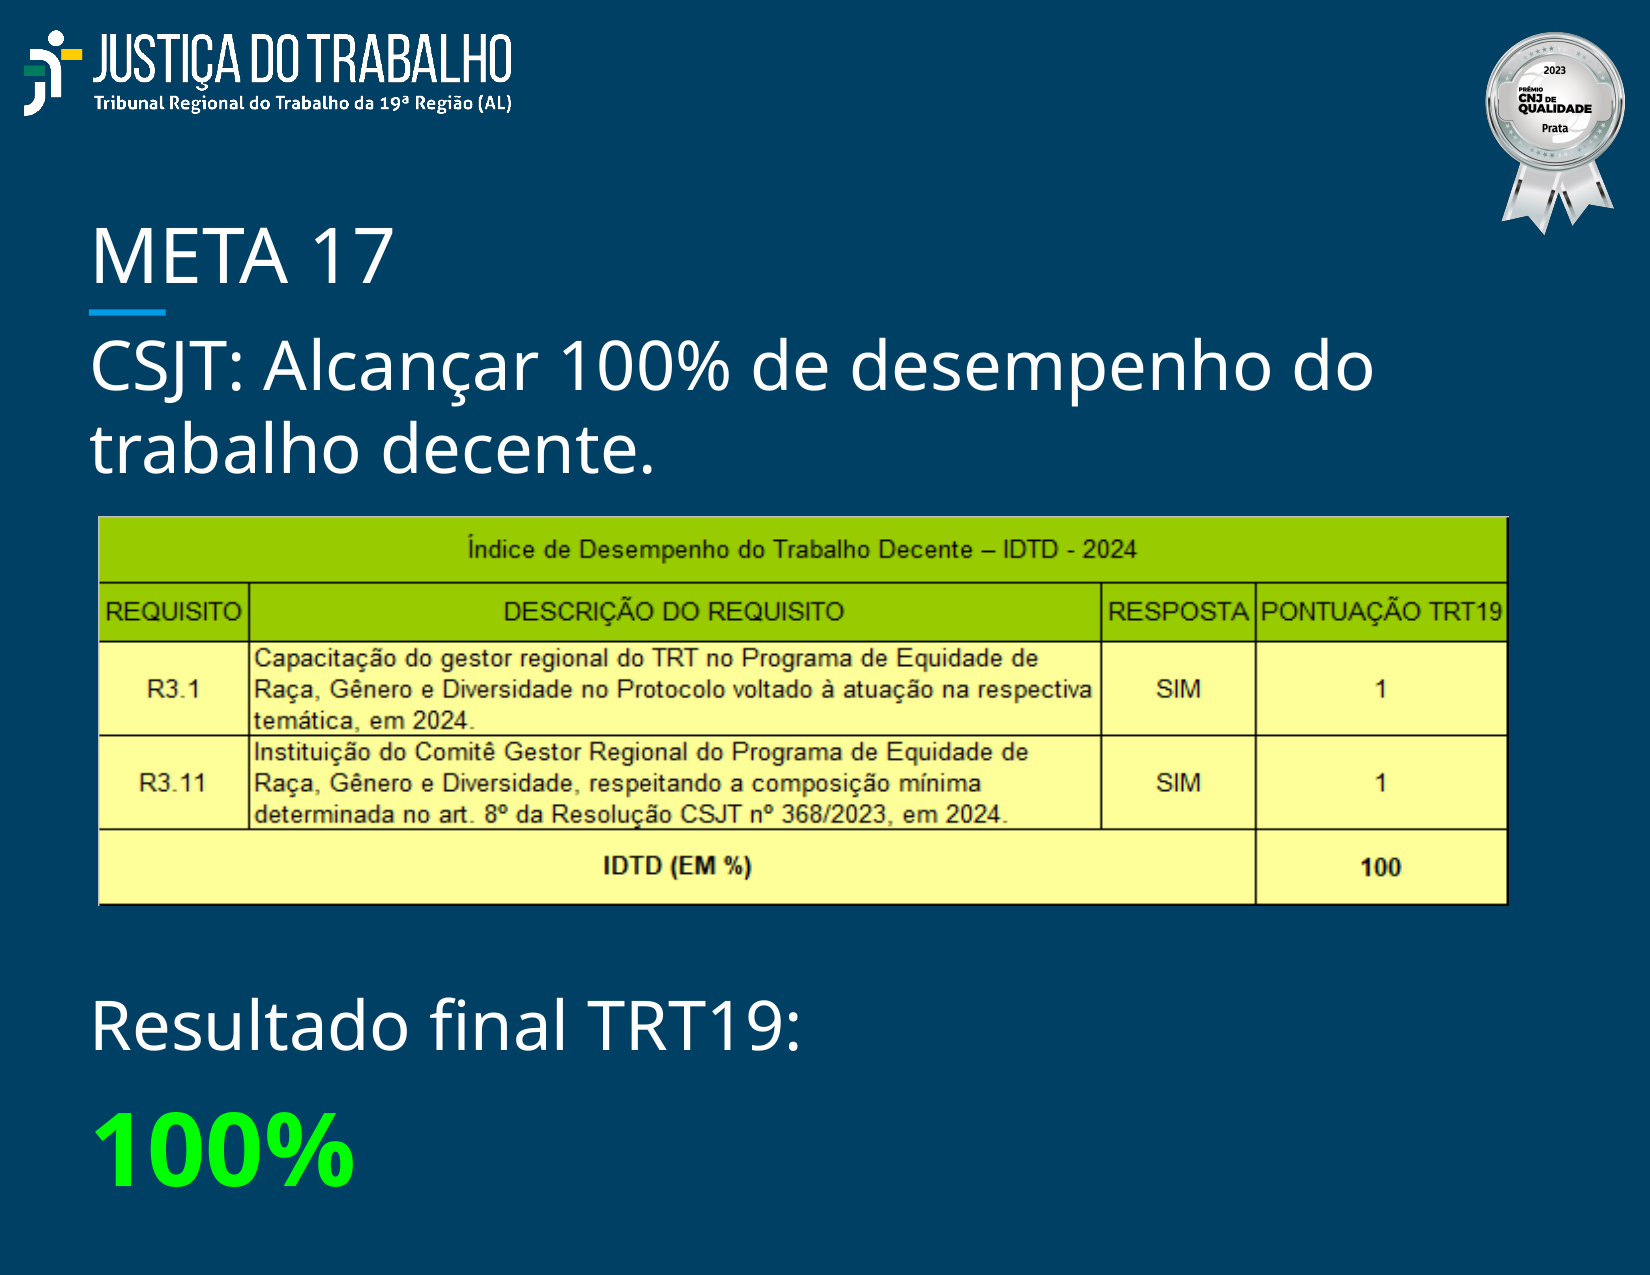

# META 17 CSJT: Alcançar 100% de desempenho do trabalho decente. Resultado final TRT19: 100%